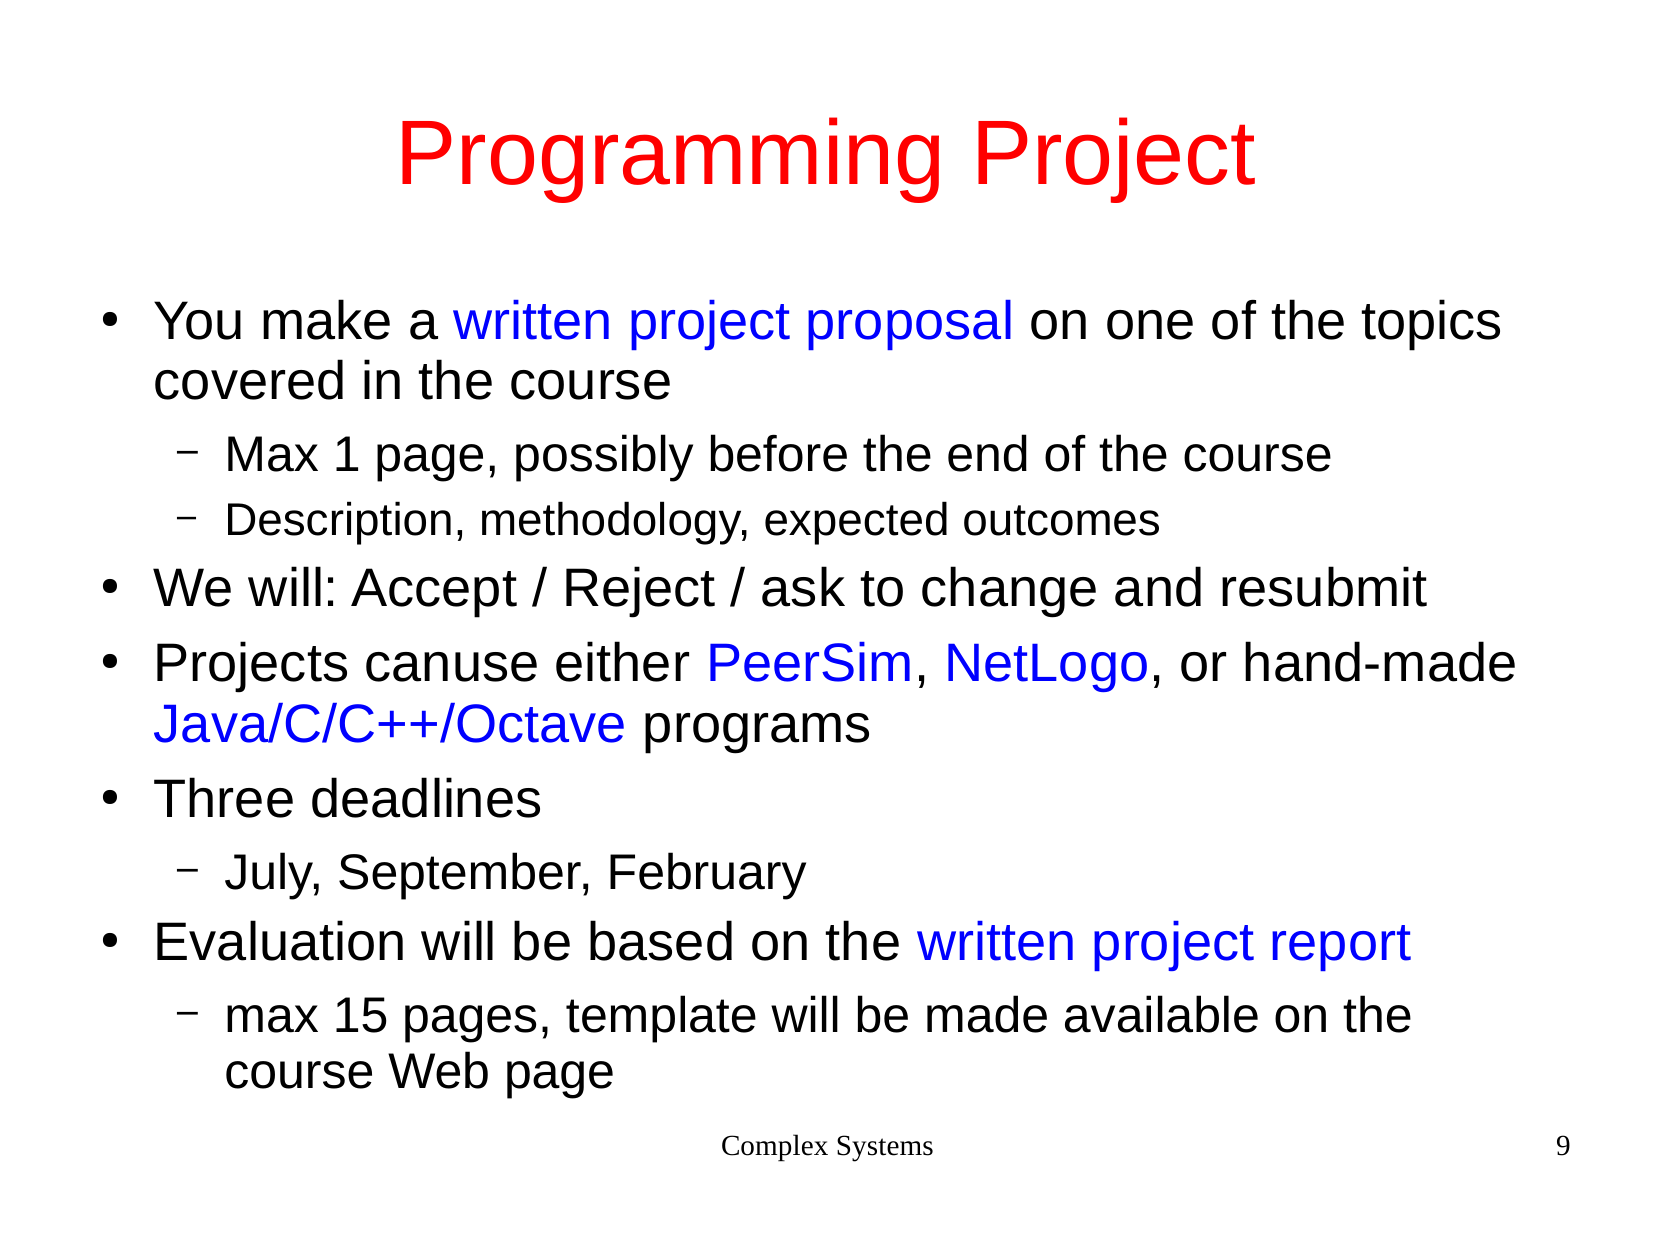

# Programming Project
You make a written project proposal on one of the topics covered in the course
Max 1 page, possibly before the end of the course
Description, methodology, expected outcomes
We will: Accept / Reject / ask to change and resubmit
Projects canuse either PeerSim, NetLogo, or hand-made Java/C/C++/Octave programs
Three deadlines
July, September, February
Evaluation will be based on the written project report
max 15 pages, template will be made available on the course Web page
Complex Systems
9